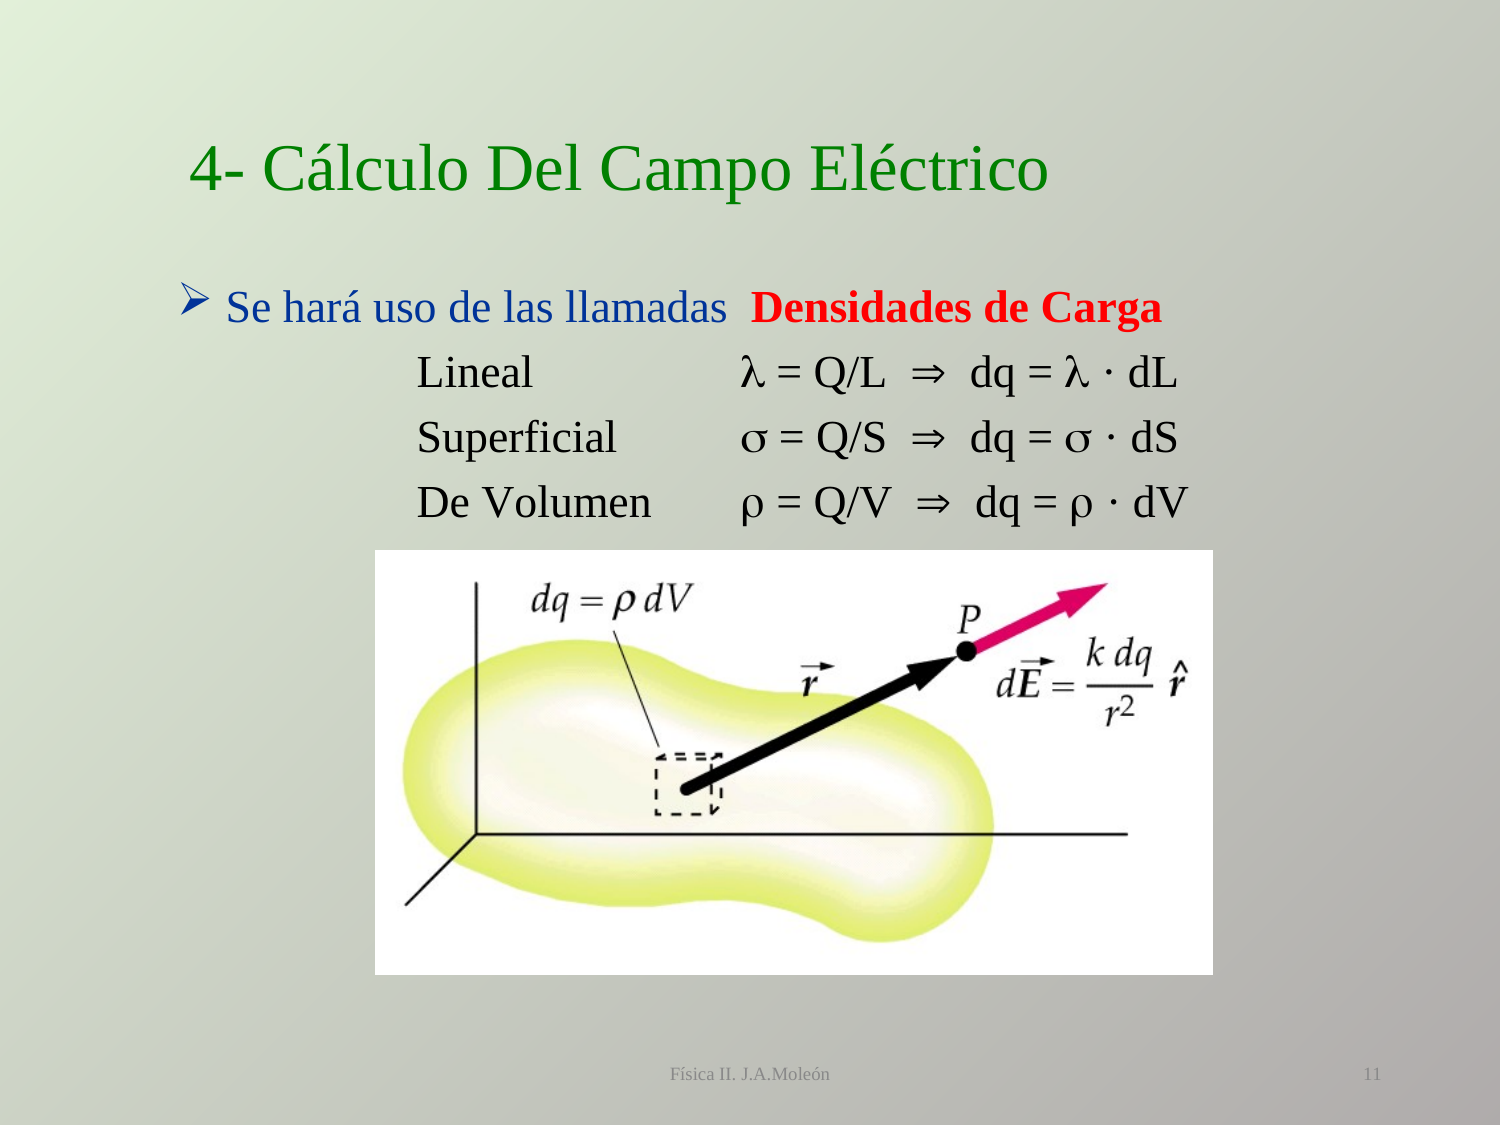

# 4- Cálculo Del Campo Eléctrico
 Se hará uso de las llamadas Densidades de Carga
		 Lineal		 = Q/L  dq =  · dL
		 Superficial 	 = Q/S  dq =  · dS
		 De Volumen	 = Q/V  dq =  · dV
Física II. J.A.Moleón